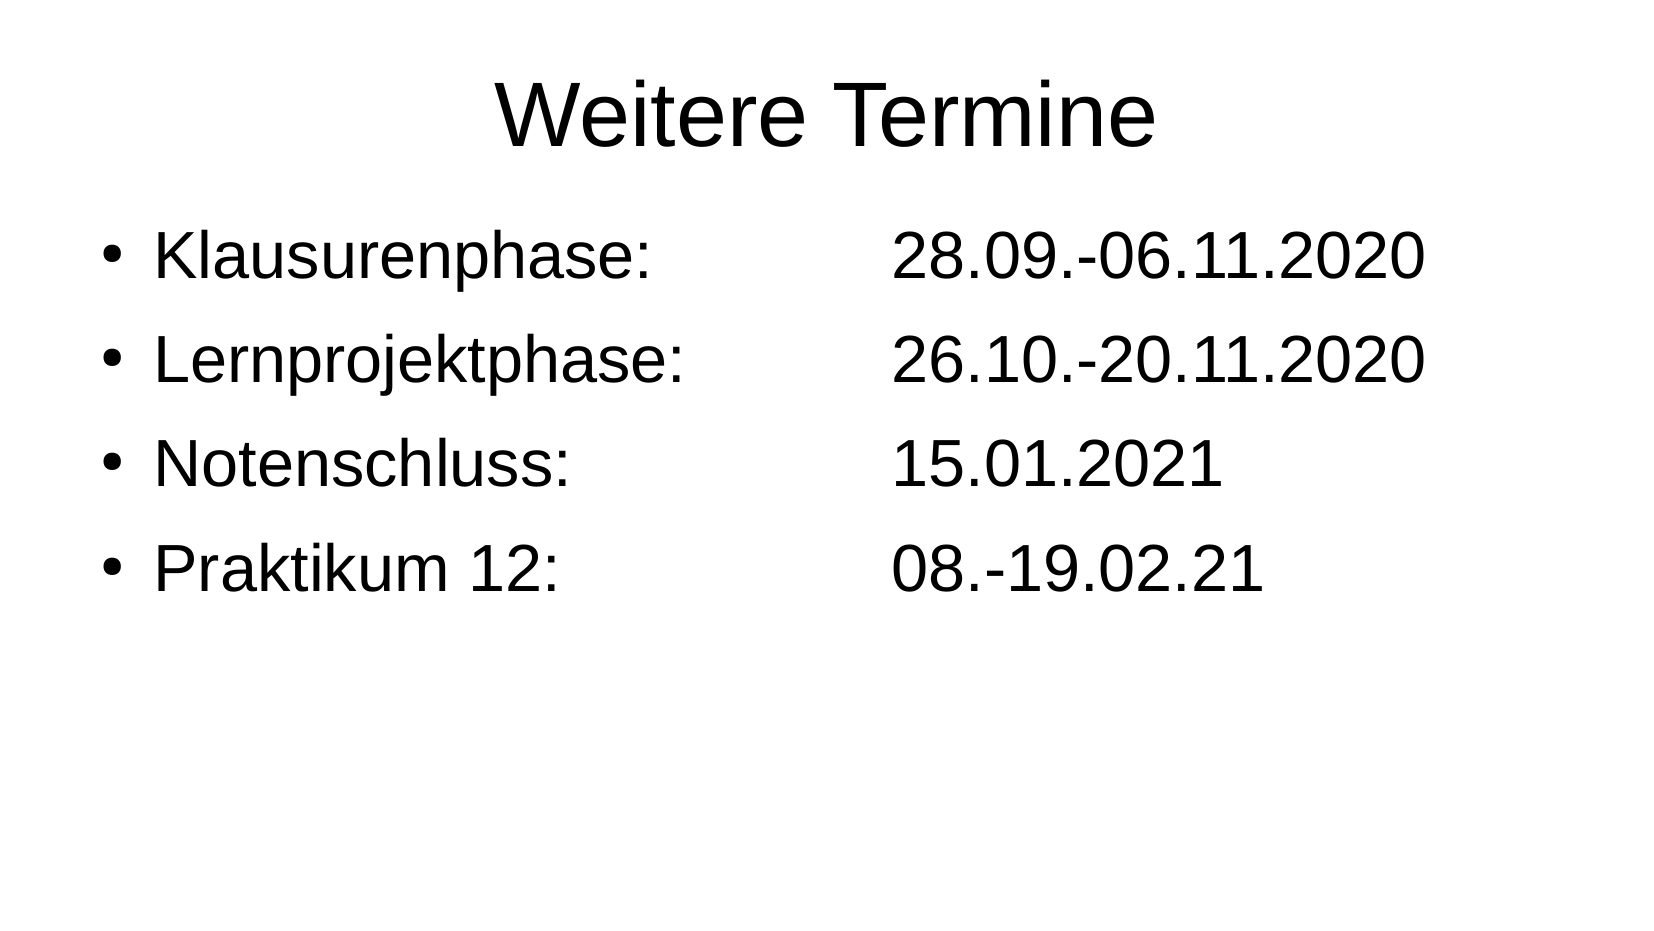

# Weitere Termine
Klausurenphase:				28.09.-06.11.2020
Lernprojektphase:			26.10.-20.11.2020
Notenschluss:					15.01.2021
Praktikum 12:					08.-19.02.21